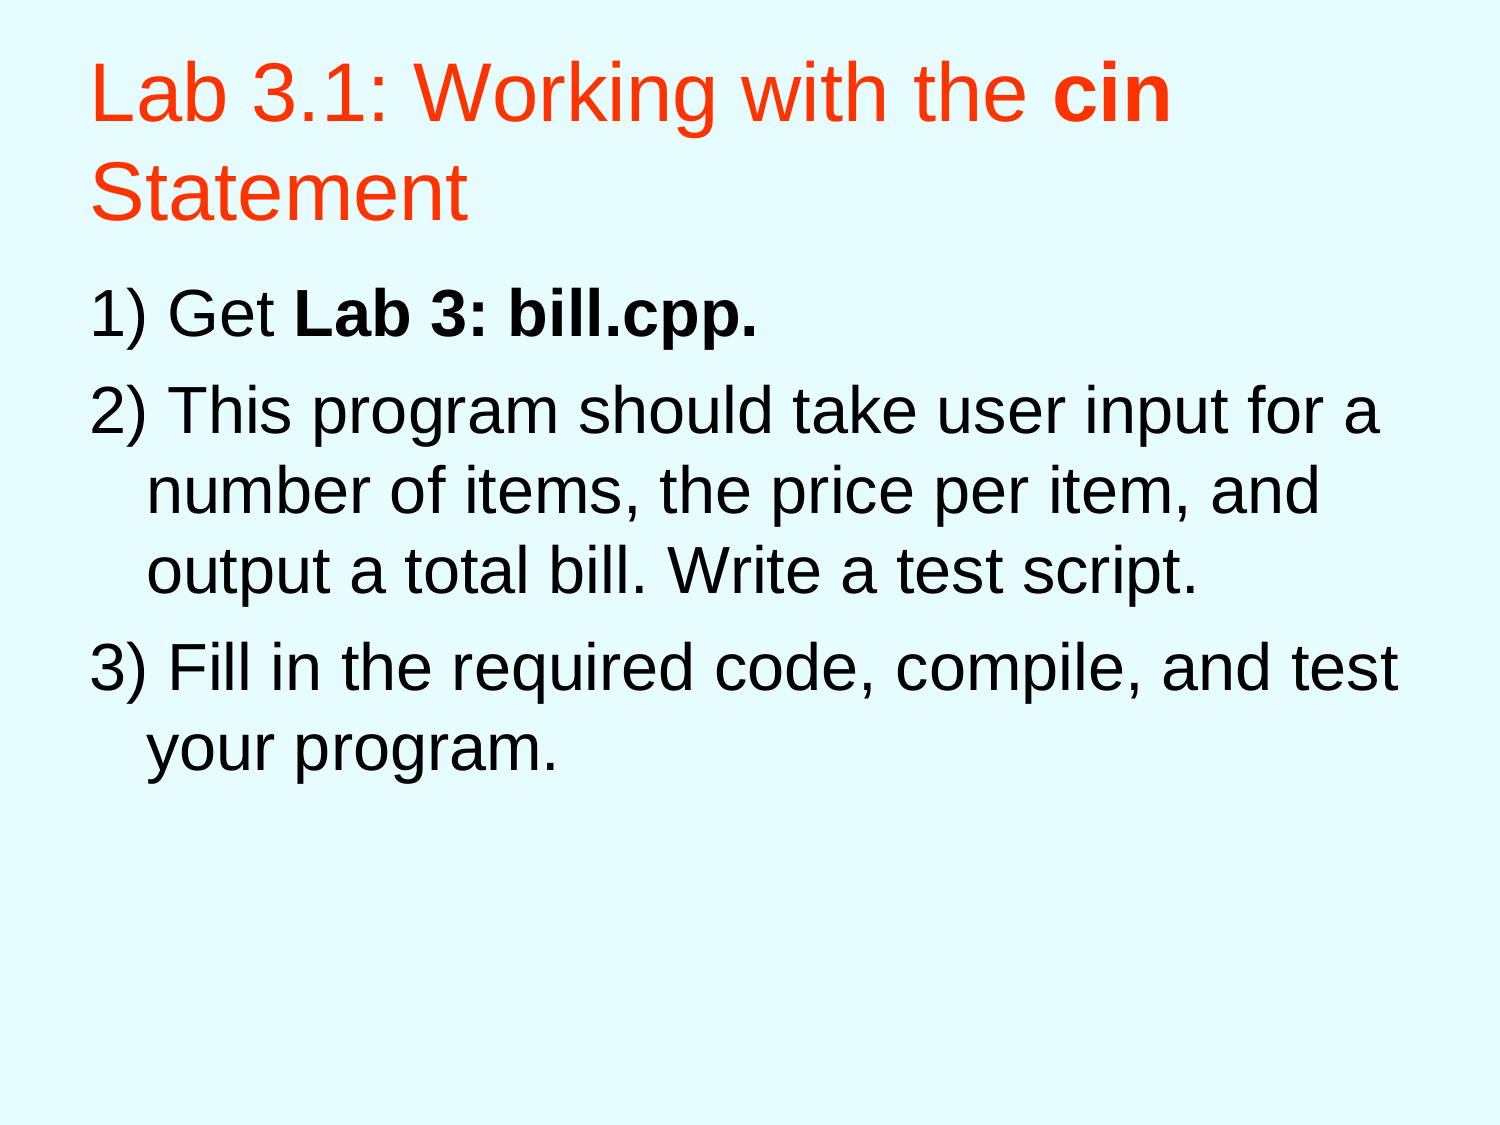

# Lab 3.1: Working with the cin Statement
 Get Lab 3: bill.cpp.
 This program should take user input for a number of items, the price per item, and output a total bill. Write a test script.
 Fill in the required code, compile, and test your program.